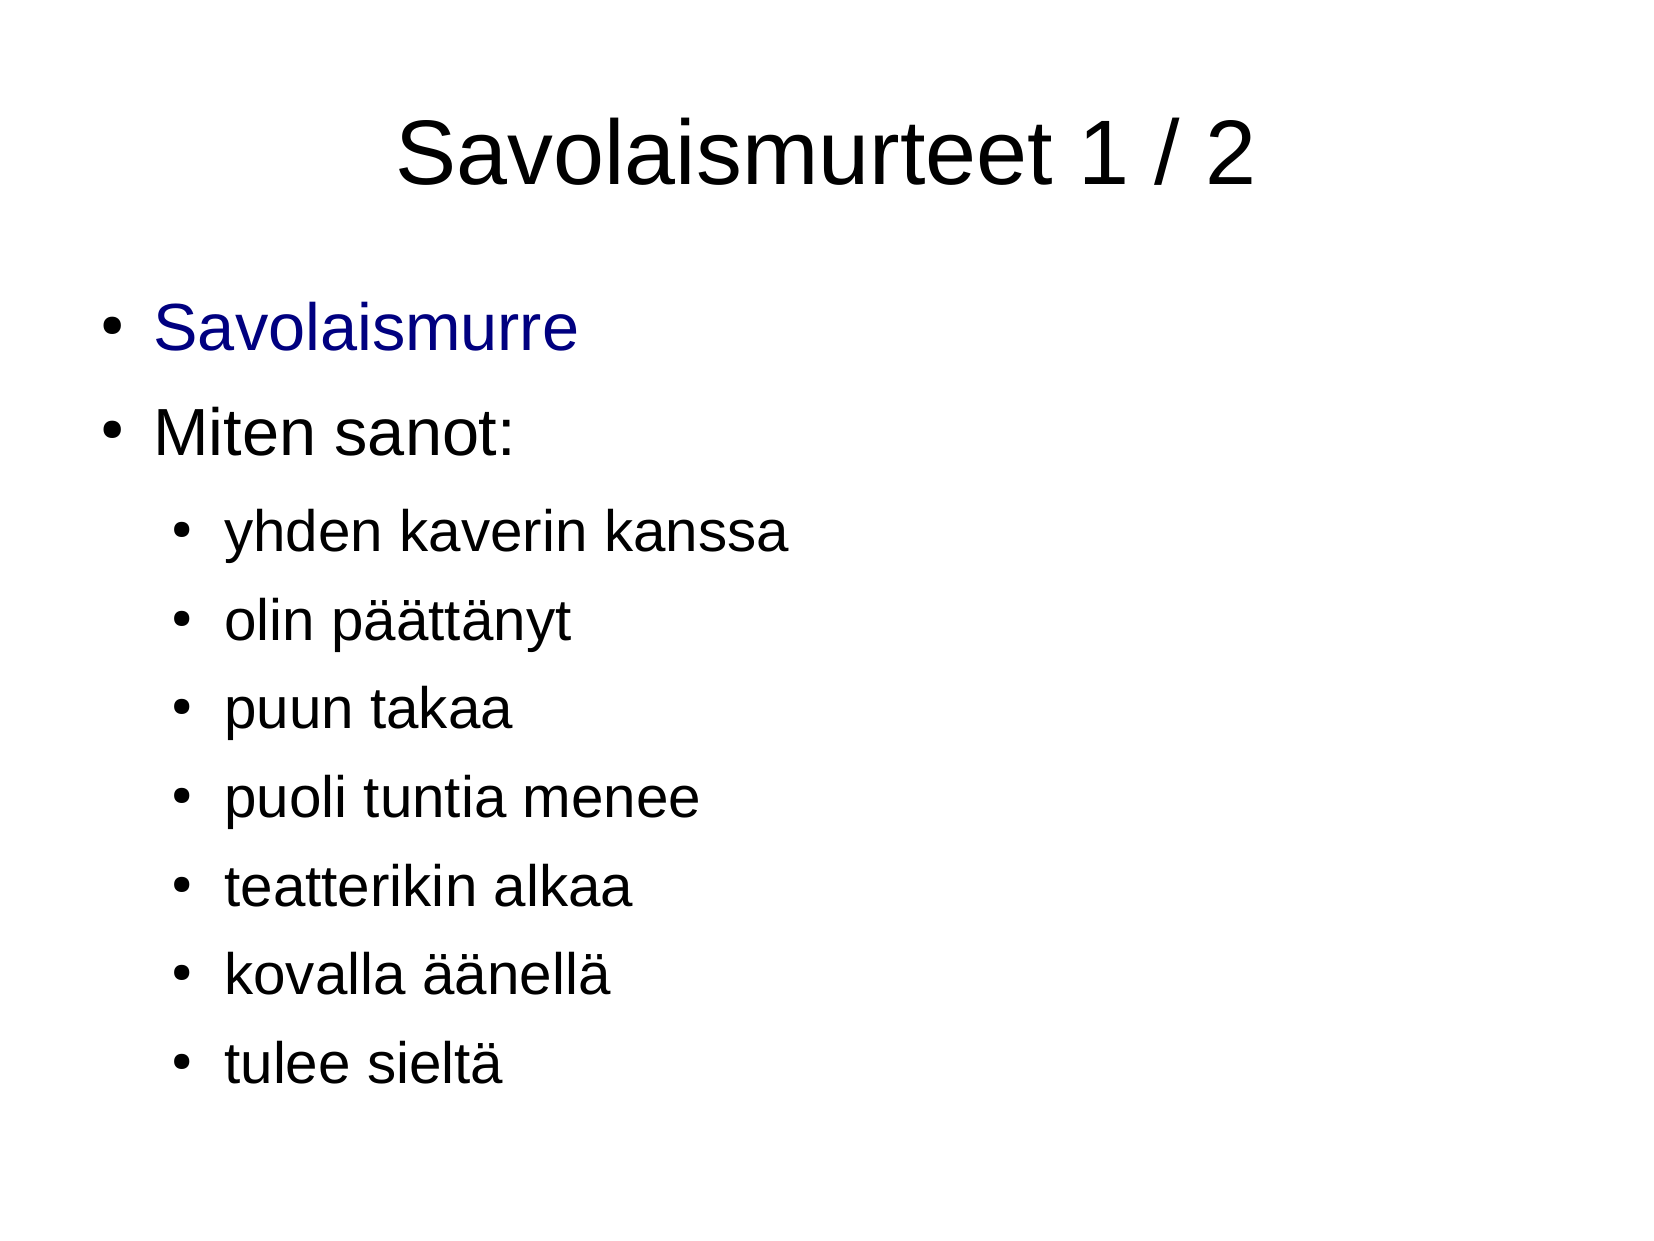

# Savolaismurteet 1 / 2
Savolaismurre
Miten sanot:
yhden kaverin kanssa
olin päättänyt
puun takaa
puoli tuntia menee
teatterikin alkaa
kovalla äänellä
tulee sieltä